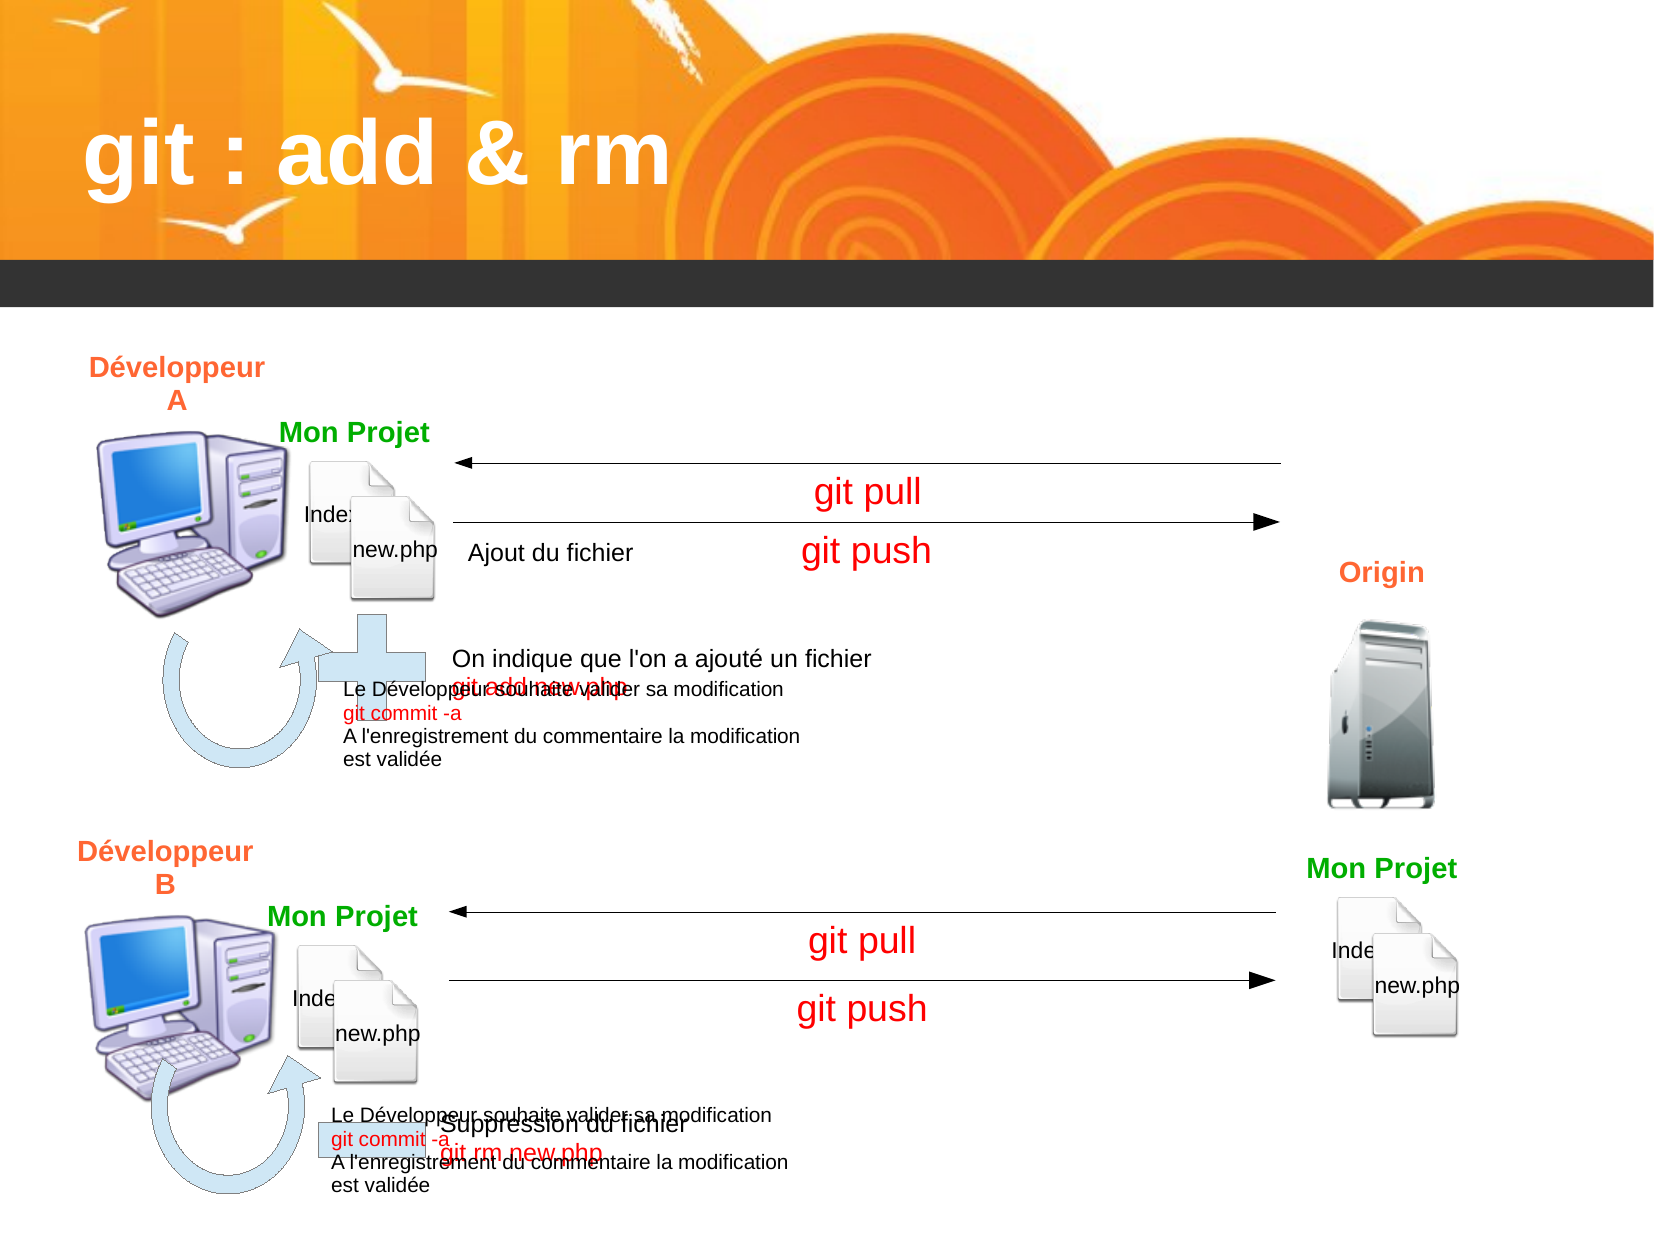

# git : add & rm
Développeur
A
Mon Projet
Index.php
git pull
new.php
git push
Ajout du fichier
Origin
On indique que l'on a ajouté un fichier
git add new.php
Le Développeur souhaite valider sa modification
git commit -a
A l'enregistrement du commentaire la modification
est validée
Développeur
B
Mon Projet
Index.php
Mon Projet
Index.php
git pull
new.php
new.php
git push
Le Développeur souhaite valider sa modification
git commit -a
A l'enregistrement du commentaire la modification
est validée
Suppression du fichier
git rm new.php